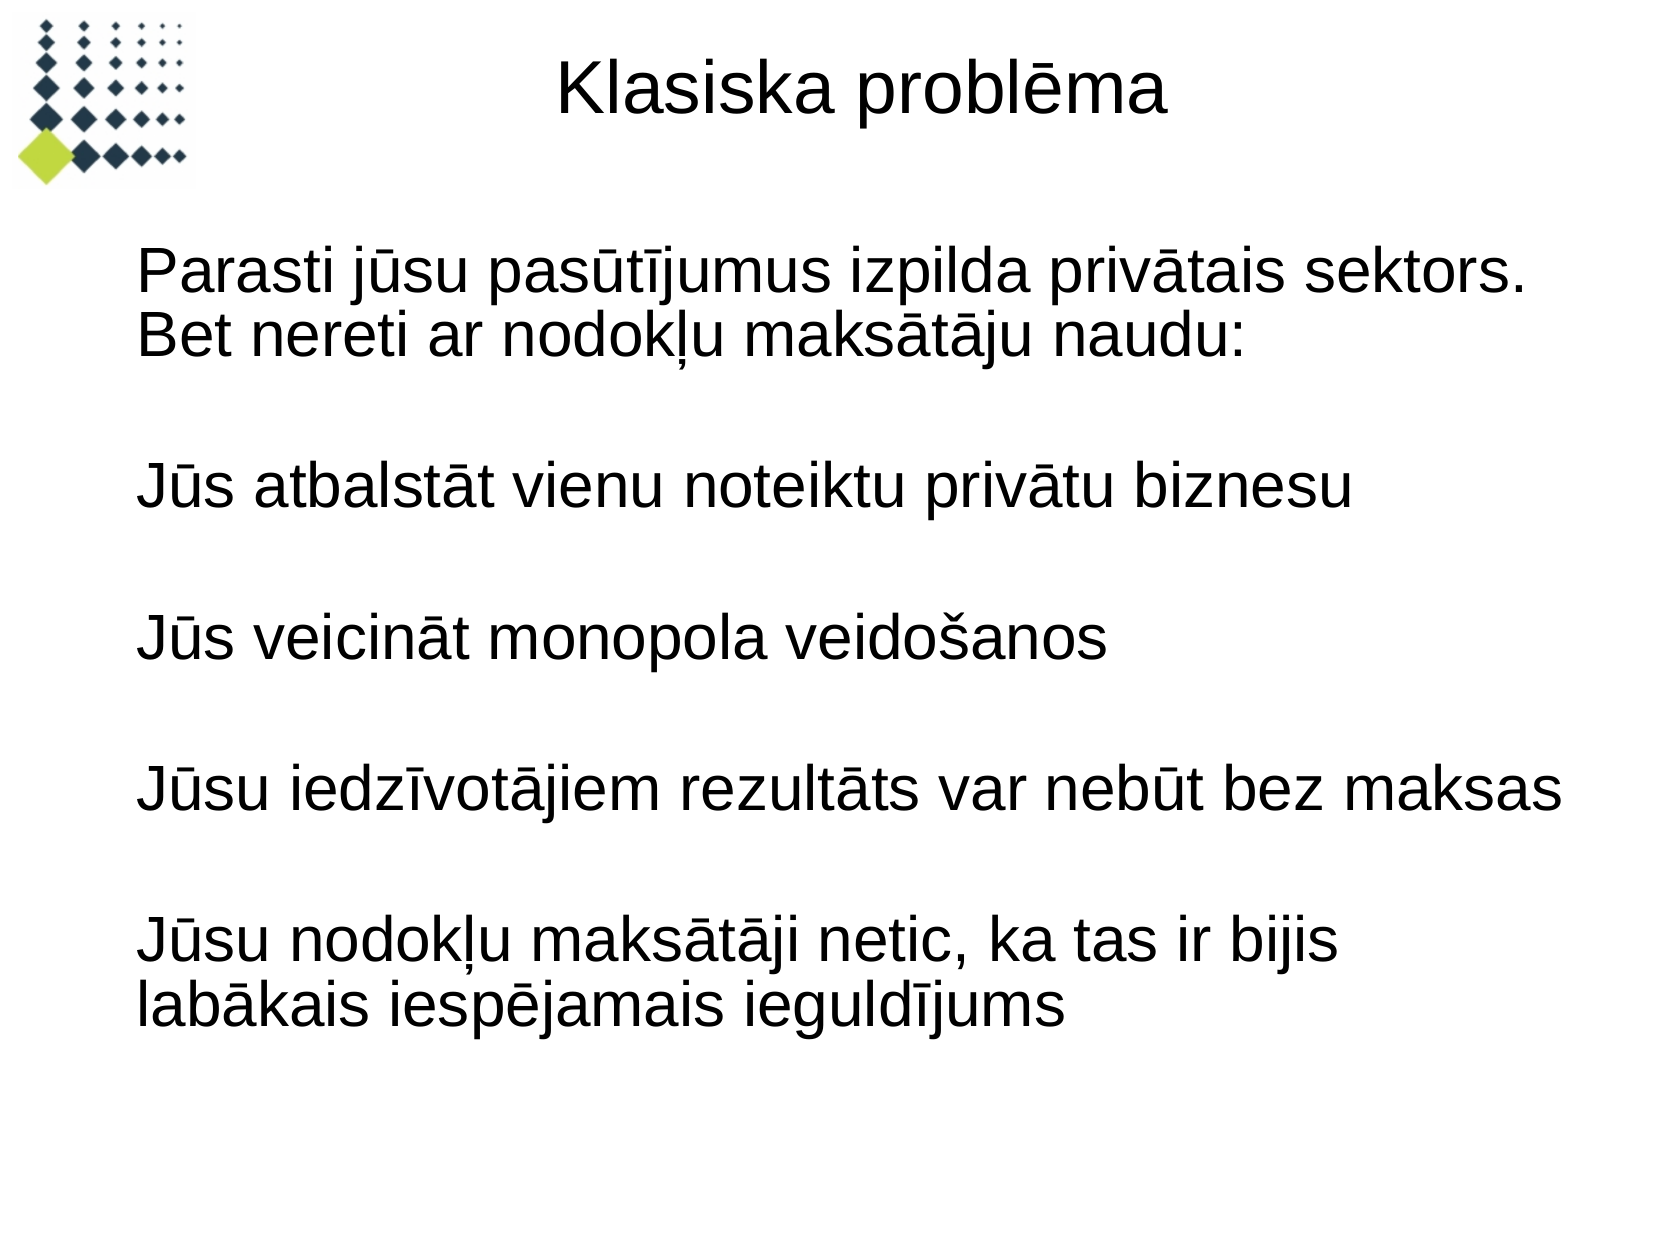

# Klasiska problēma
Parasti jūsu pasūtījumus izpilda privātais sektors. Bet nereti ar nodokļu maksātāju naudu:
Jūs atbalstāt vienu noteiktu privātu biznesu
Jūs veicināt monopola veidošanos
Jūsu iedzīvotājiem rezultāts var nebūt bez maksas
Jūsu nodokļu maksātāji netic, ka tas ir bijis labākais iespējamais ieguldījums